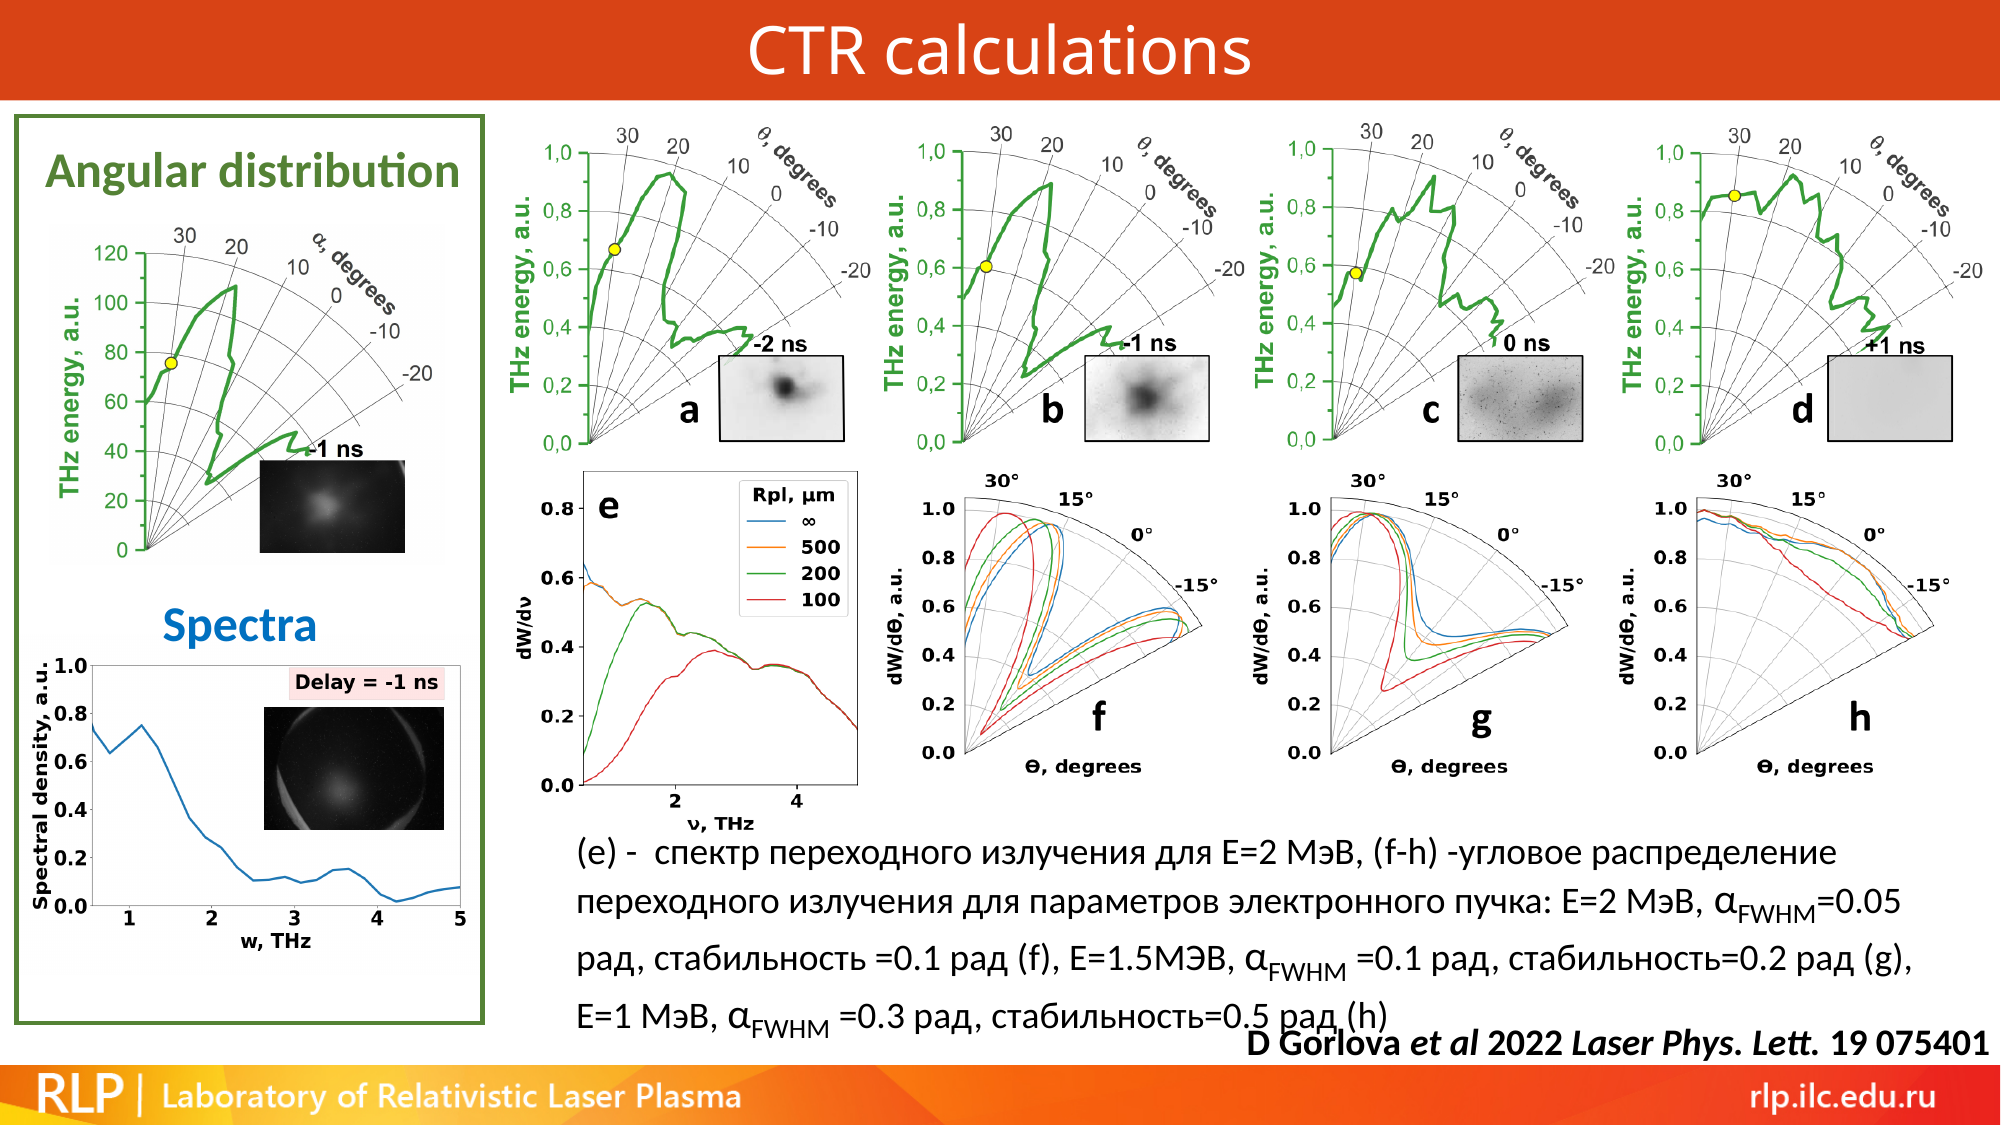

CTR calculations
Angular distribution
Spectra
(e) - спектр переходного излучения для E=2 МэВ, (f-h) -угловое распределение переходного излучения для параметров электронного пучка: E=2 МэВ, αFWHM=0.05 рад, стабильность =0.1 рад (f), E=1.5МЭВ, αFWHM =0.1 рад, стабильность=0.2 рад (g), E=1 МэВ, αFWHM =0.3 рад, стабильность=0.5 рад (h)
D Gorlova et al 2022 Laser Phys. Lett. 19 075401